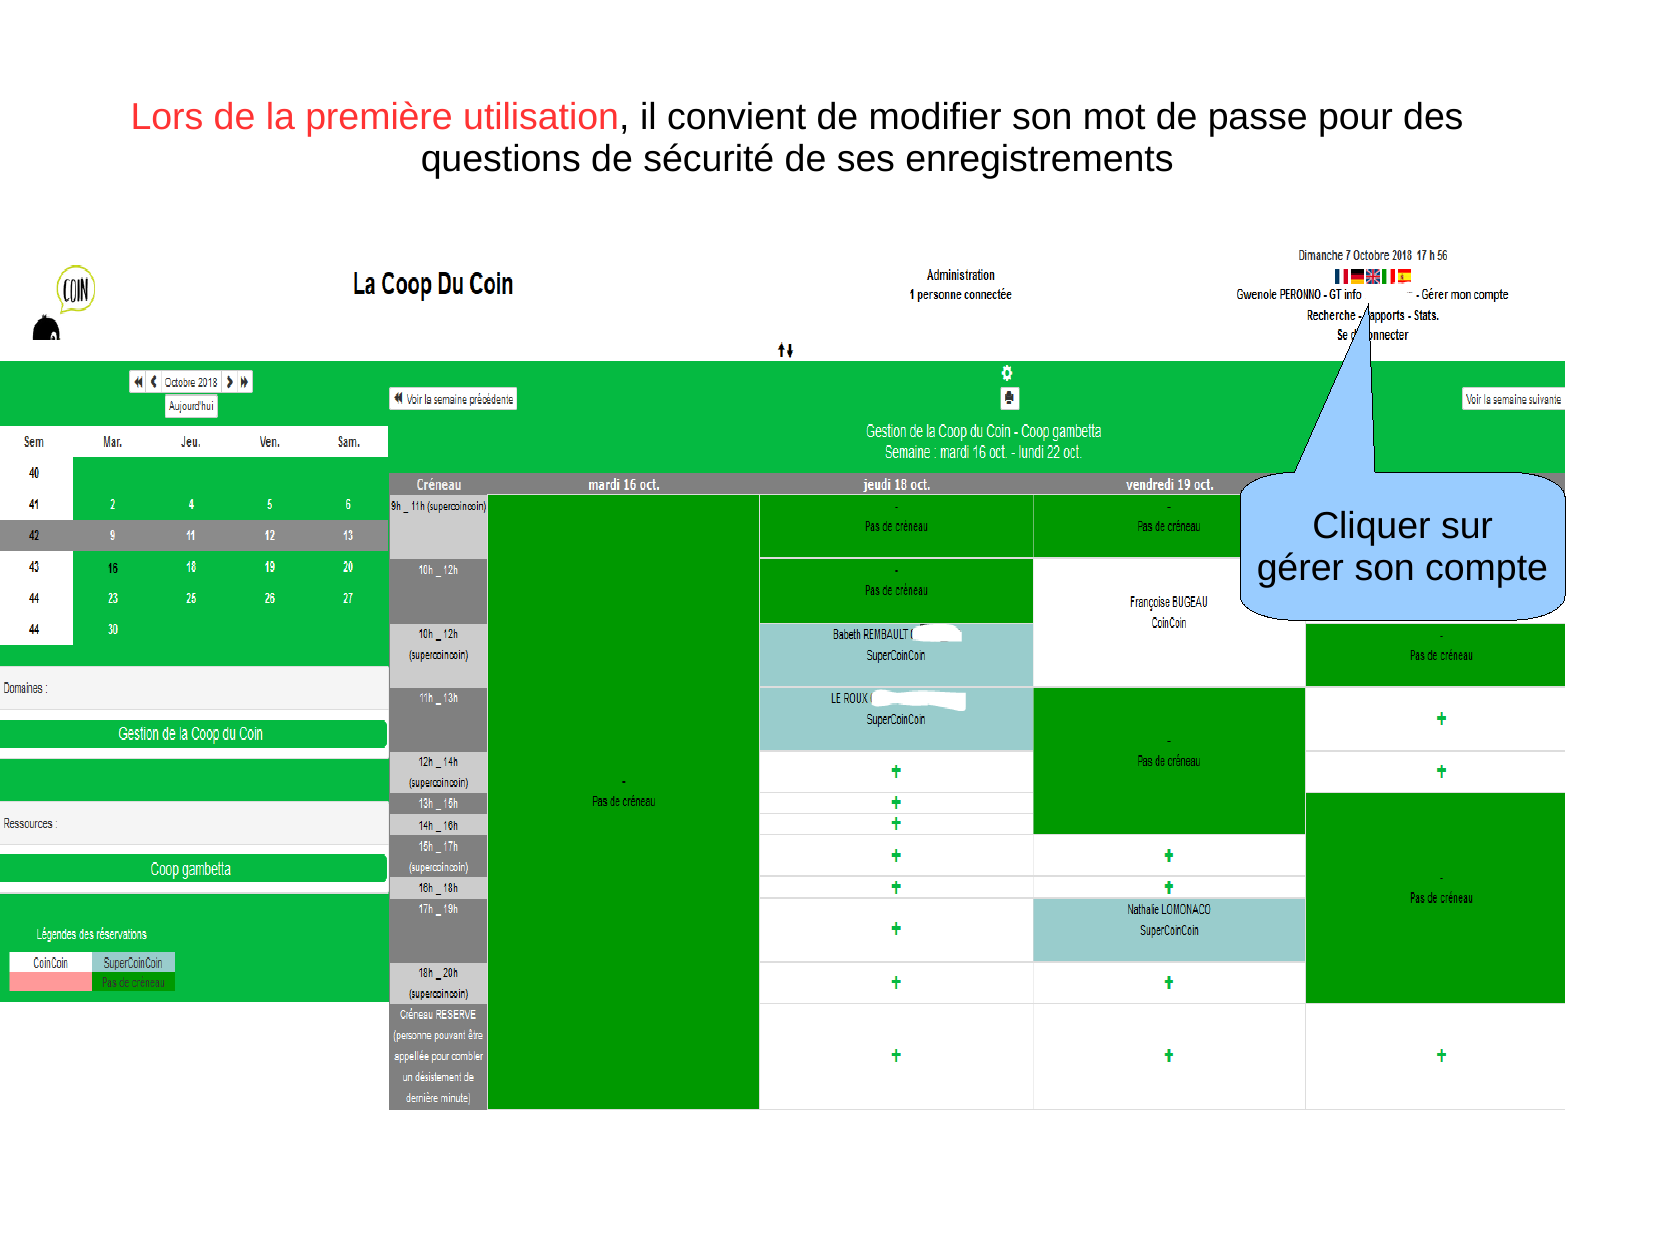

Lors de la première utilisation, il convient de modifier son mot de passe pour des questions de sécurité de ses enregistrements
Cliquer sur
gérer son compte